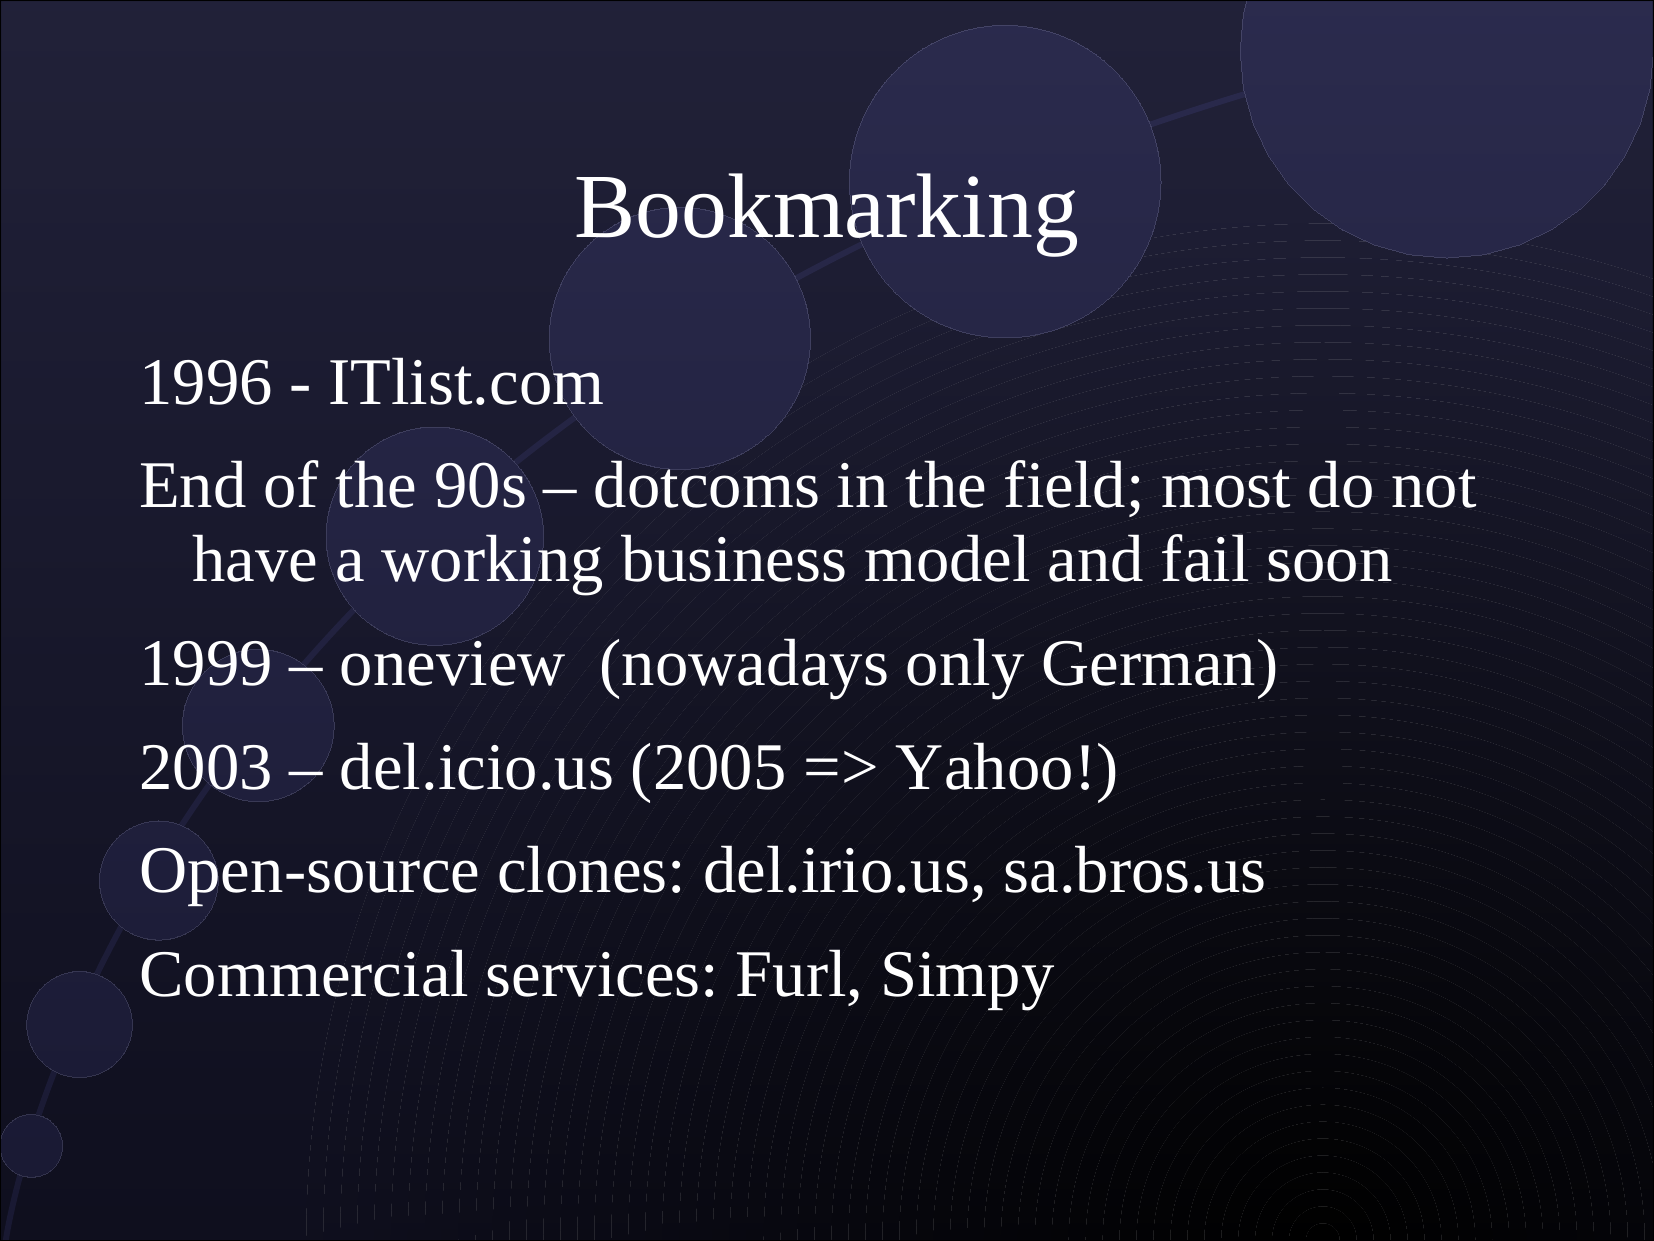

# Bookmarking
1996 - ITlist.com
End of the 90s – dotcoms in the field; most do not have a working business model and fail soon
1999 – oneview (nowadays only German)
2003 – del.icio.us (2005 => Yahoo!)
Open-source clones: del.irio.us, sa.bros.us
Commercial services: Furl, Simpy